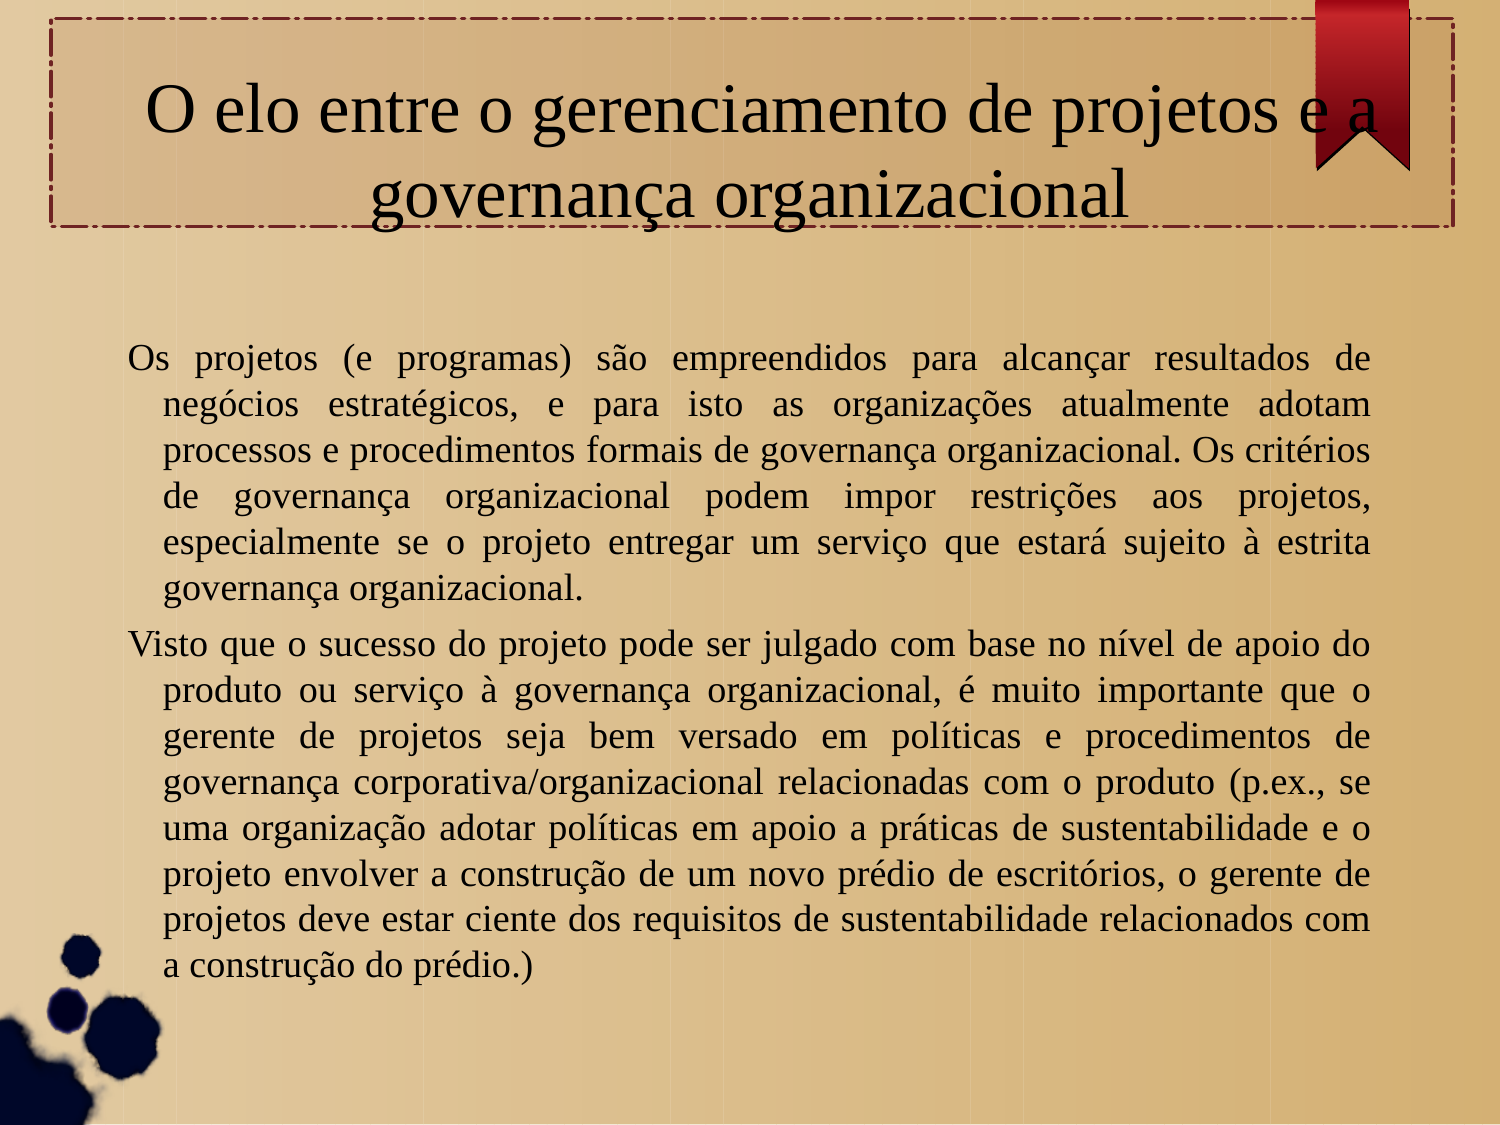

# O elo entre o gerenciamento de projetos e a governança organizacional
Os projetos (e programas) são empreendidos para alcançar resultados de negócios estratégicos, e para isto as organizações atualmente adotam processos e procedimentos formais de governança organizacional. Os critérios de governança organizacional podem impor restrições aos projetos, especialmente se o projeto entregar um serviço que estará sujeito à estrita governança organizacional.
Visto que o sucesso do projeto pode ser julgado com base no nível de apoio do produto ou serviço à governança organizacional, é muito importante que o gerente de projetos seja bem versado em políticas e procedimentos de governança corporativa/organizacional relacionadas com o produto (p.ex., se uma organização adotar políticas em apoio a práticas de sustentabilidade e o projeto envolver a construção de um novo prédio de escritórios, o gerente de projetos deve estar ciente dos requisitos de sustentabilidade relacionados com a construção do prédio.)